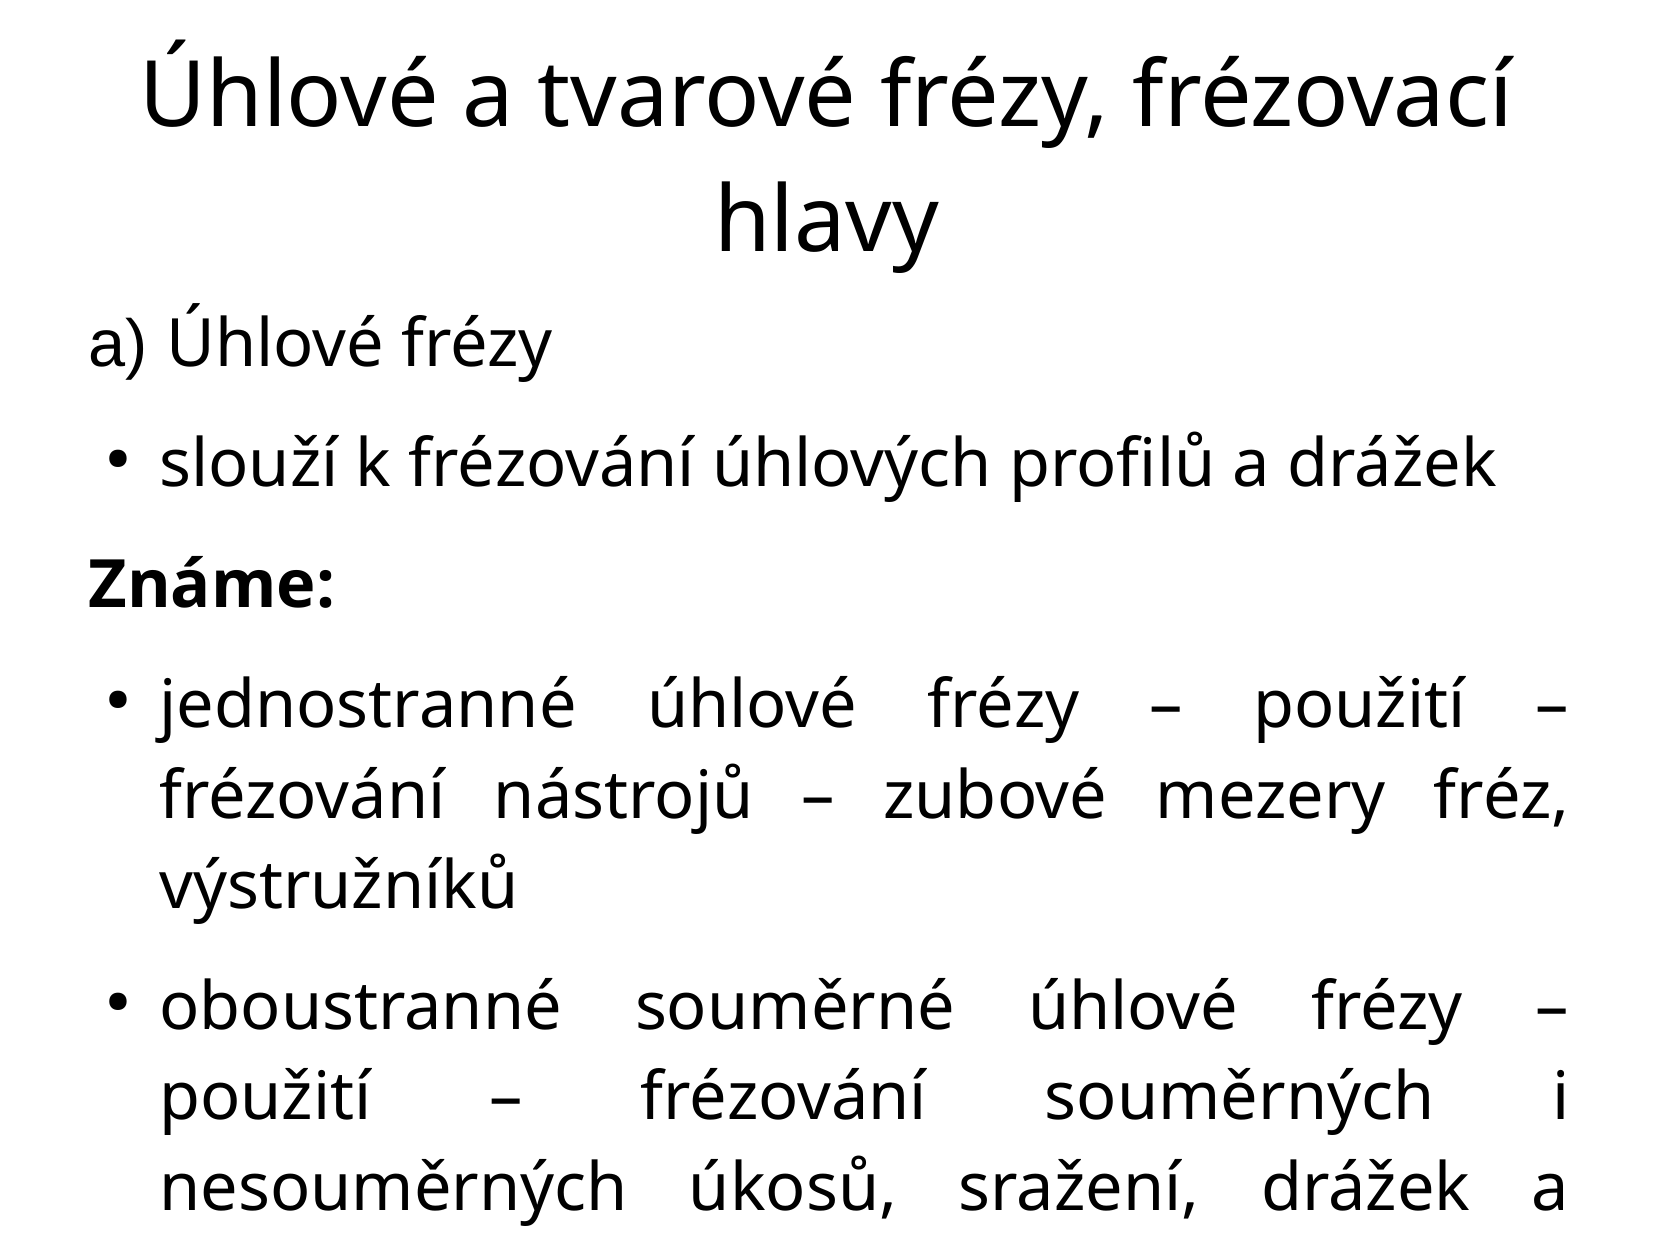

# Úhlové a tvarové frézy, frézovací hlavy
a) Úhlové frézy
slouží k frézování úhlových profilů a drážek
Známe:
jednostranné úhlové frézy – použití – frézování nástrojů – zubové mezery fréz, výstružníků
oboustranné souměrné úhlové frézy – použití – frézování souměrných i nesouměrných úkosů, sražení, drážek a vrubů
oboustranné nesouměrné úhlové frézy– použití – frézování šroubových zubových drážek u fréz